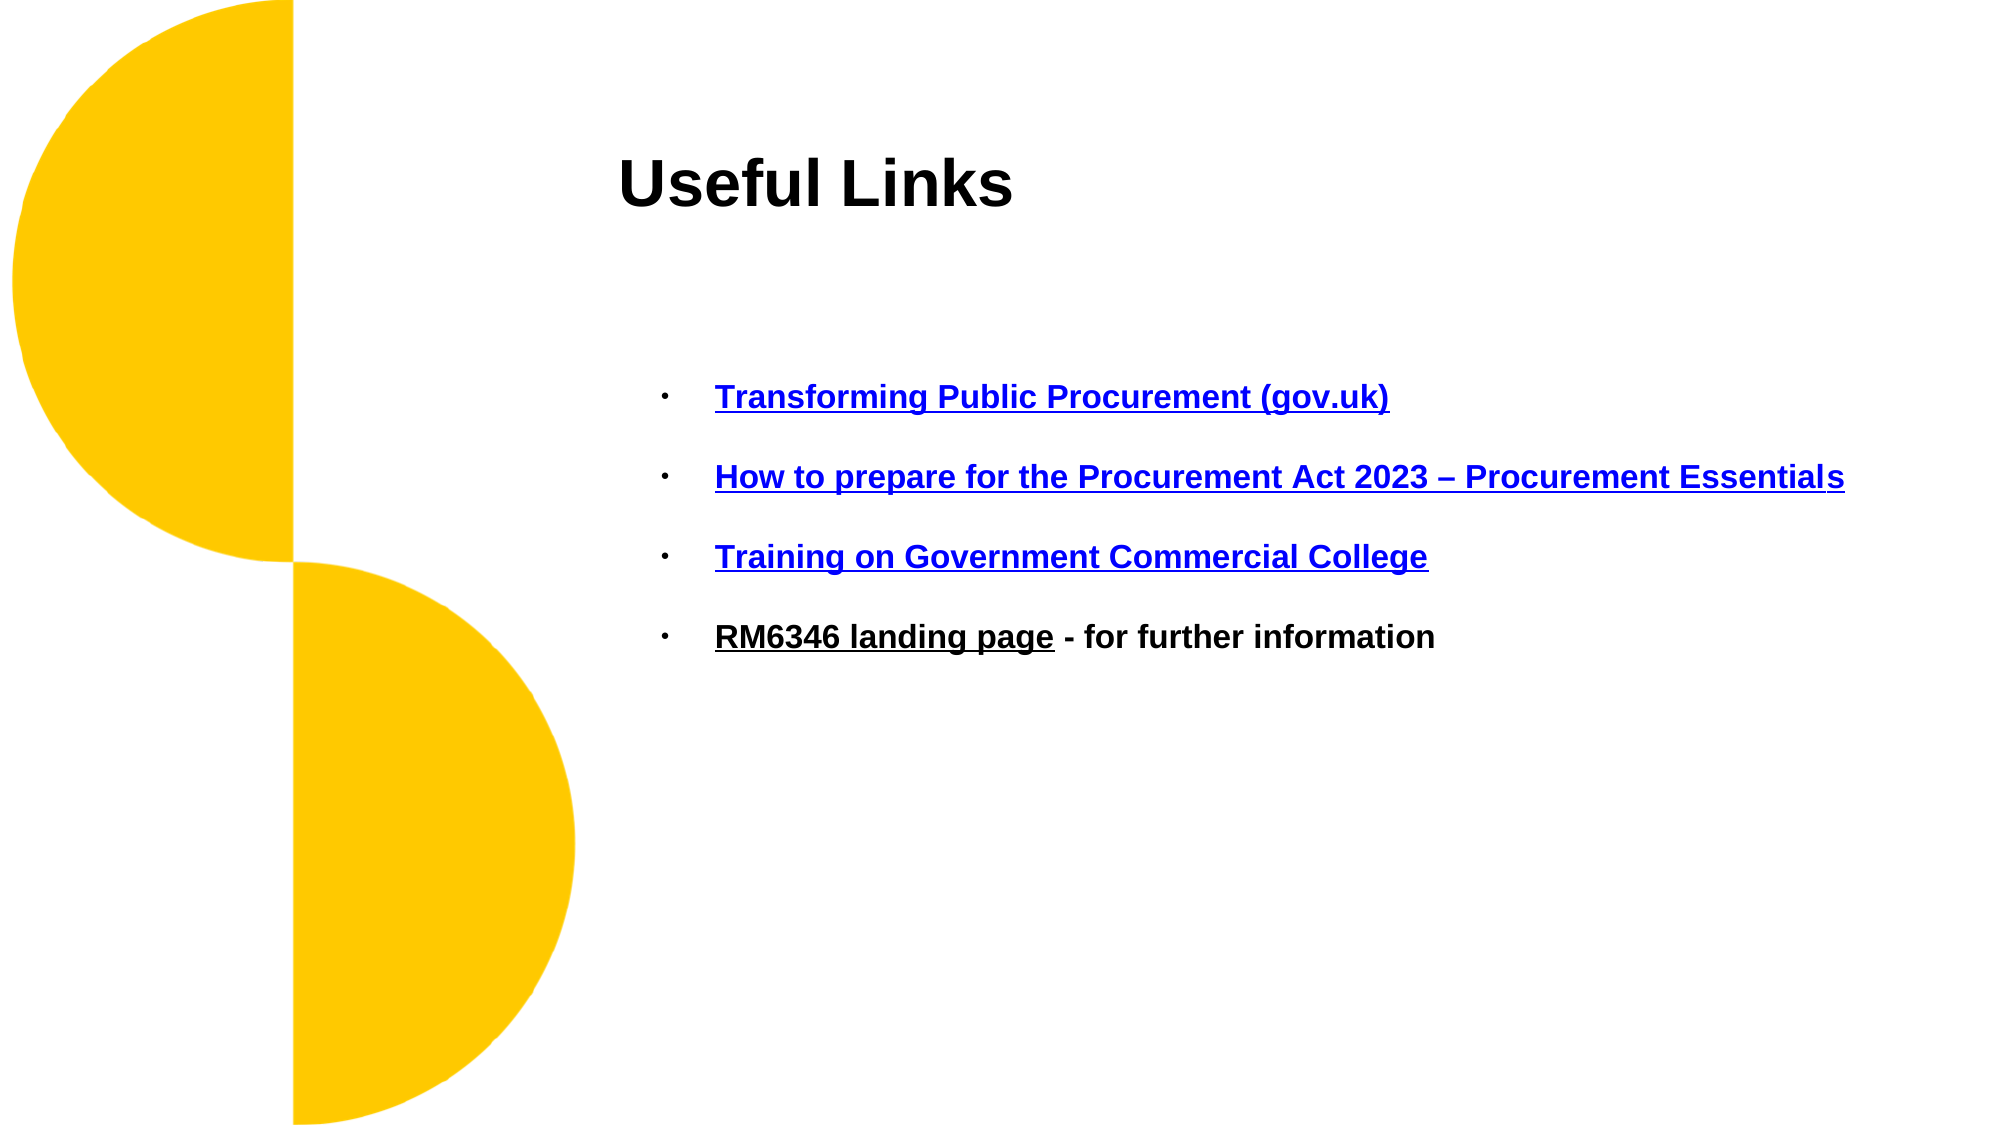

Useful Links
# Transforming Public Procurement (gov.uk)
How to prepare for the Procurement Act 2023 – Procurement Essentials
Training on Government Commercial College
RM6346 landing page - for further information